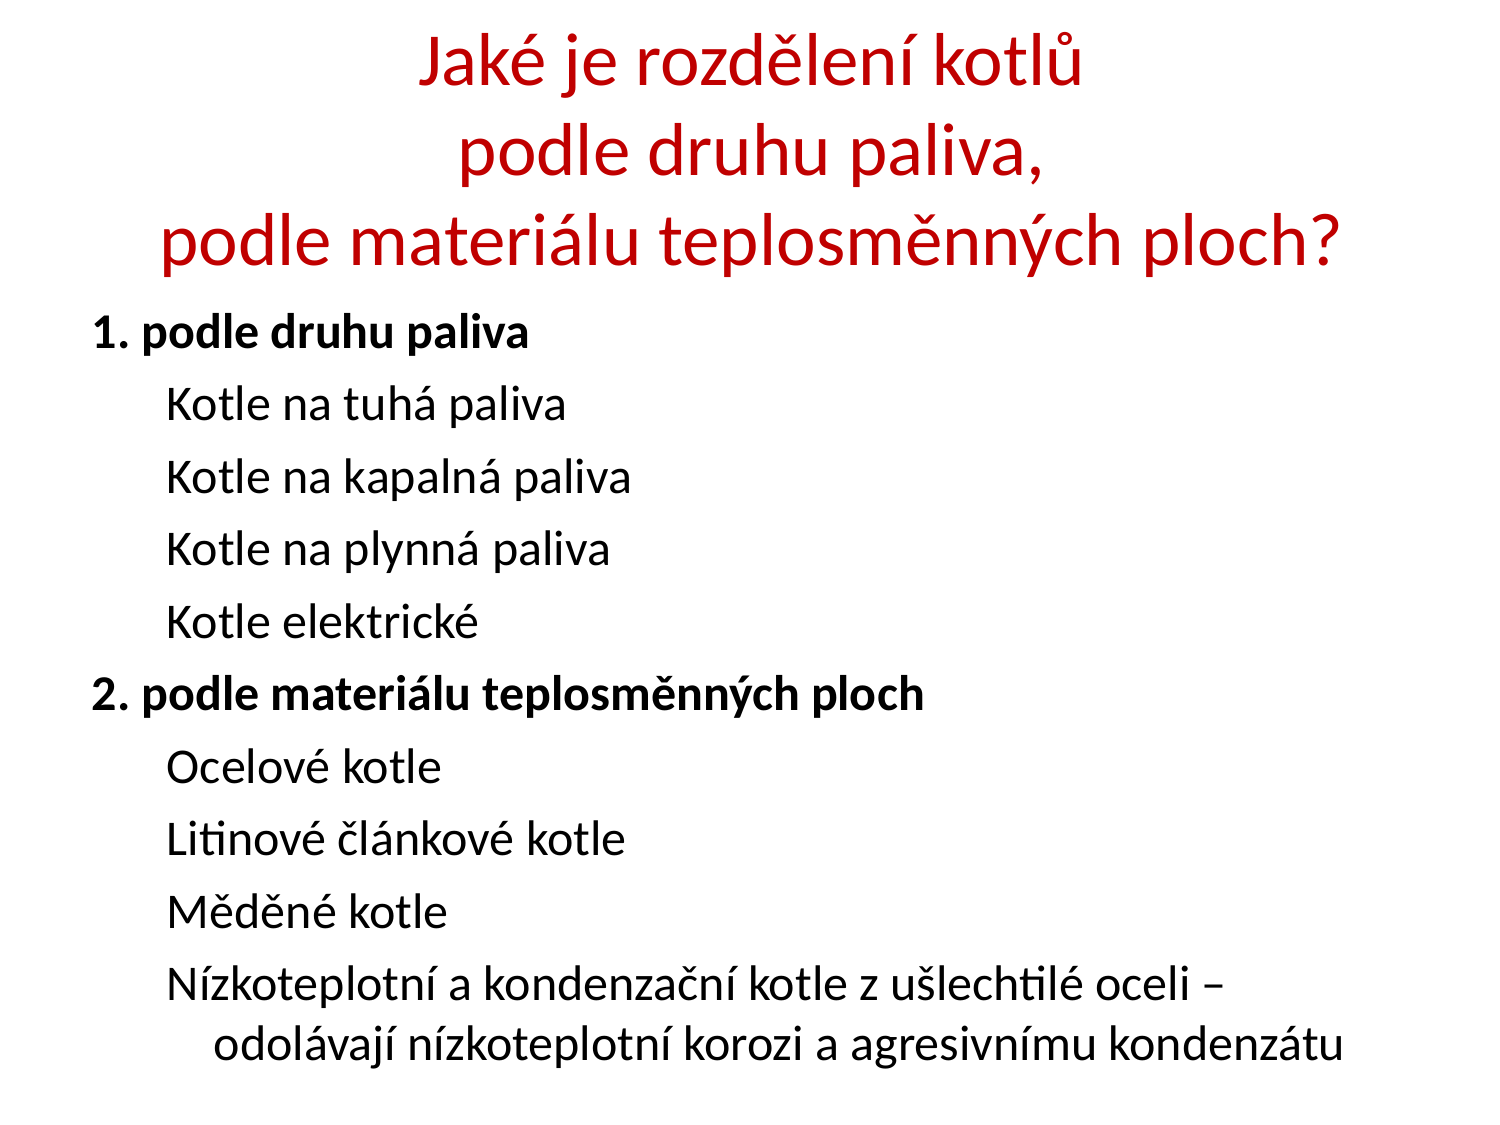

# Jaké je rozdělení kotlů podle druhu paliva, podle materiálu teplosměnných ploch?
1. podle druhu paliva
Kotle na tuhá paliva
Kotle na kapalná paliva
Kotle na plynná paliva
Kotle elektrické
2. podle materiálu teplosměnných ploch
Ocelové kotle
Litinové článkové kotle
Měděné kotle
Nízkoteplotní a kondenzační kotle z ušlechtilé oceli – odolávají nízkoteplotní korozi a agresivnímu kondenzátu